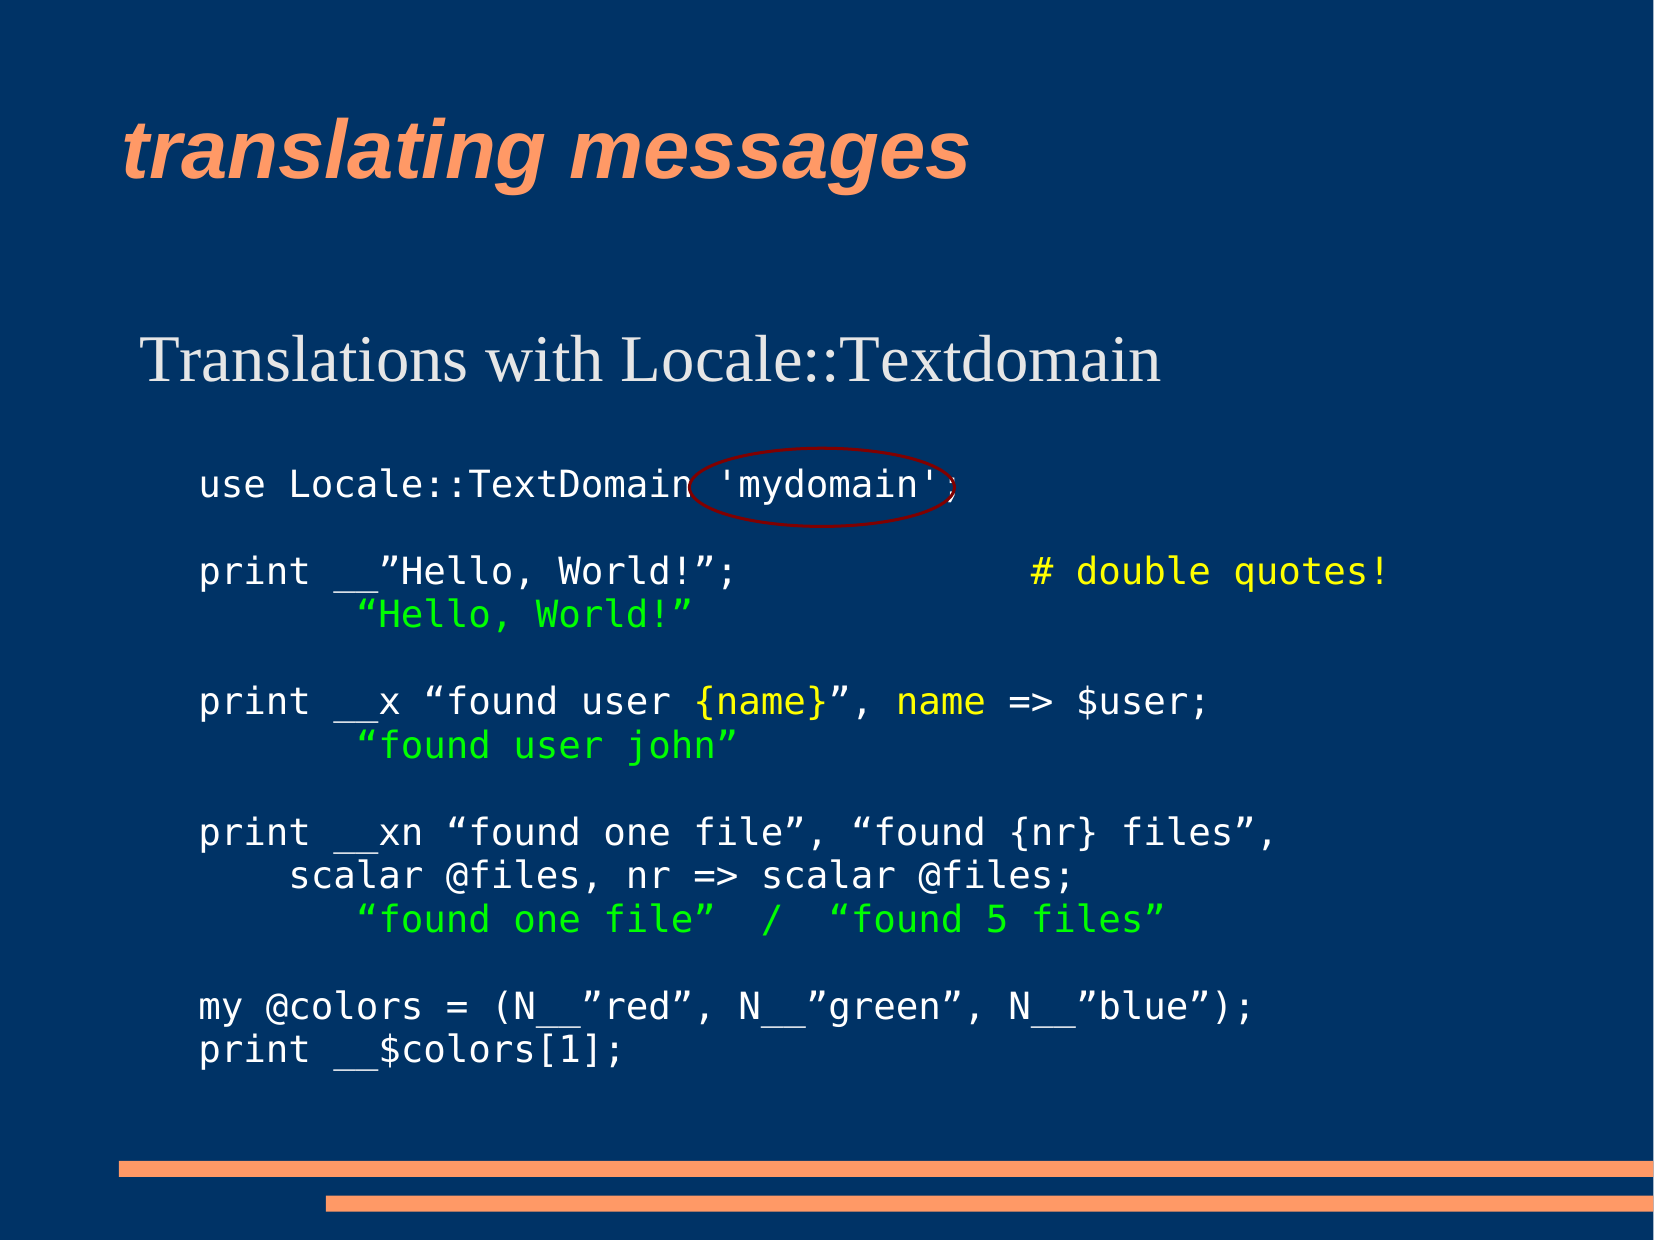

# translating messages
Translations with Locale::Textdomain
use Locale::TextDomain 'mydomain';
print __”Hello, World!”; # double quotes!
 “Hello, World!”
print __x “found user {name}”, name => $user;
 “found user john”
print __xn “found one file”, “found {nr} files”,
 scalar @files, nr => scalar @files;
 “found one file” / “found 5 files”
my @colors = (N__”red”, N__”green”, N__”blue”);
print __$colors[1];